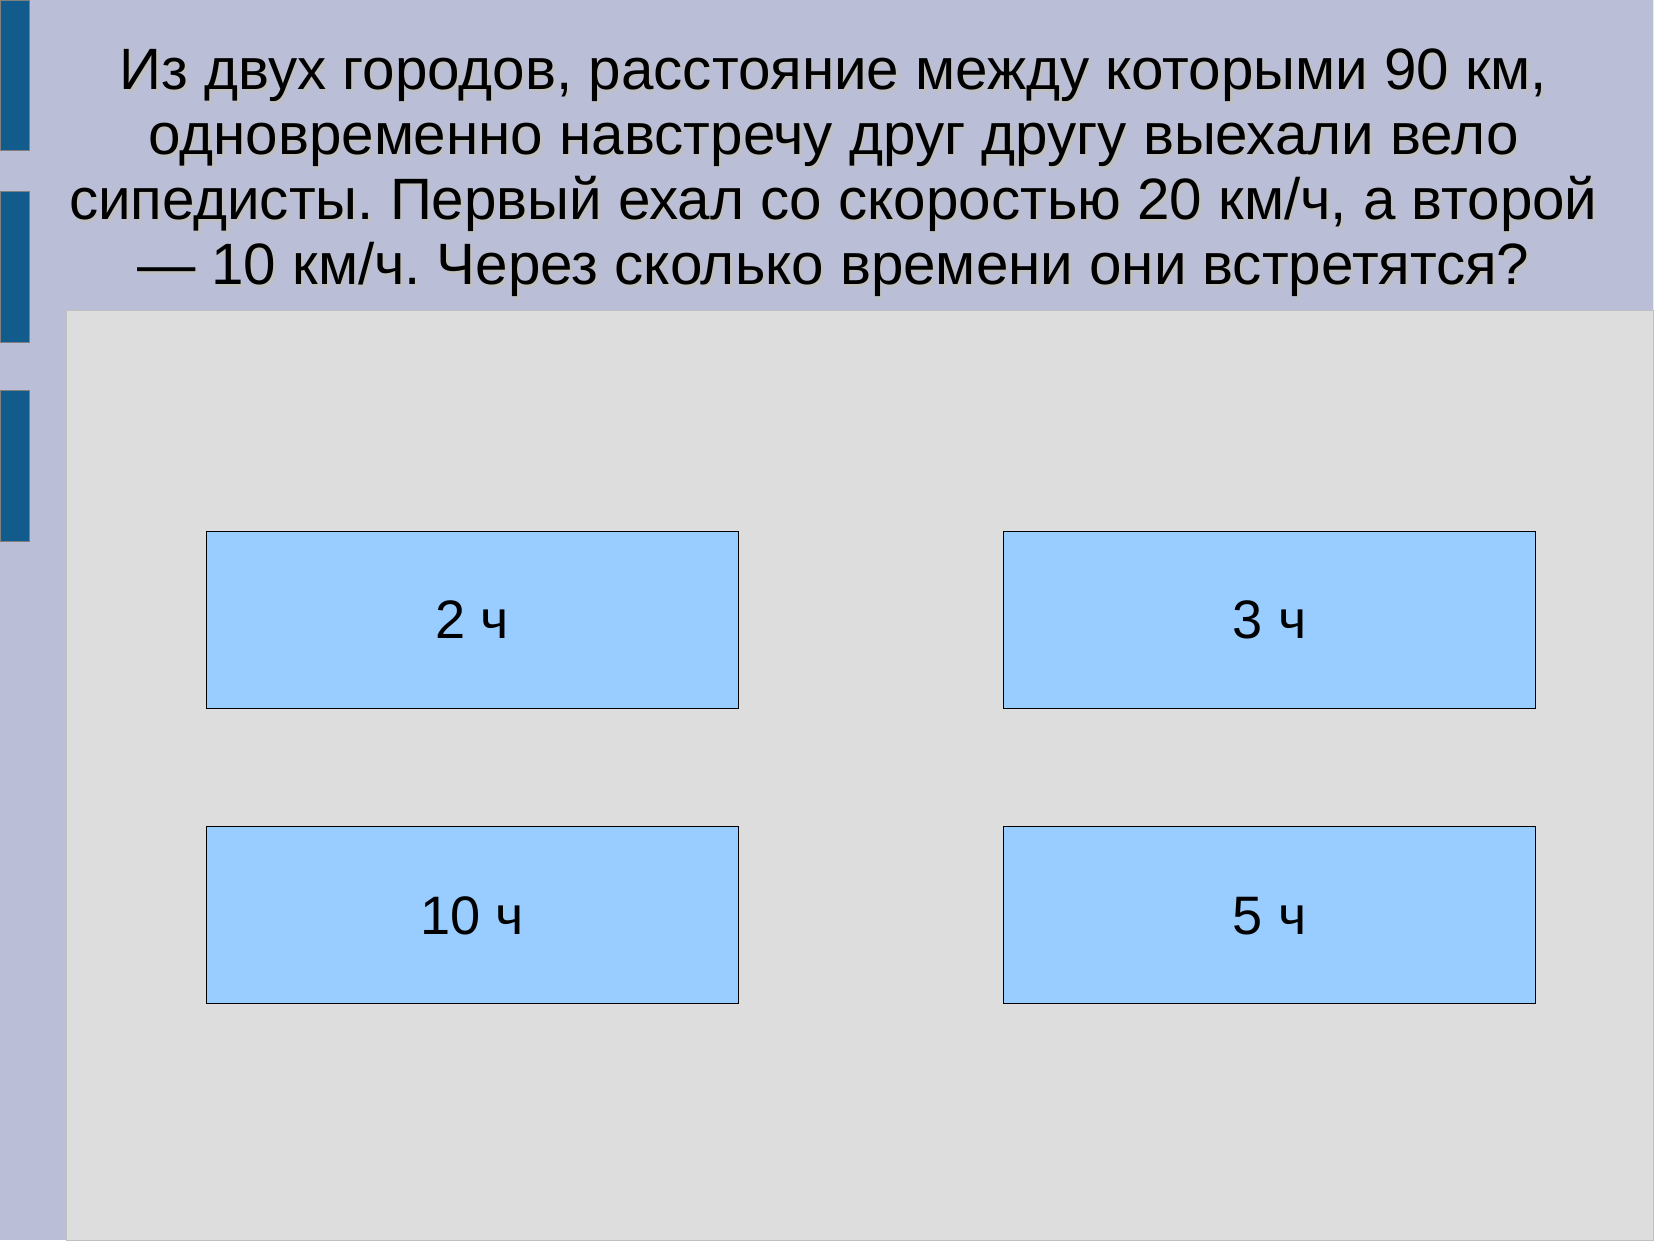

Из двух городов, расстояние между которыми 90 км, одновременно навстречу друг другу выехали вело­сипедисты. Первый ехал со скоростью 20 км/ч, а второй — 10 км/ч. Через сколько времени они встретятся?
2 ч
3 ч
10 ч
5 ч